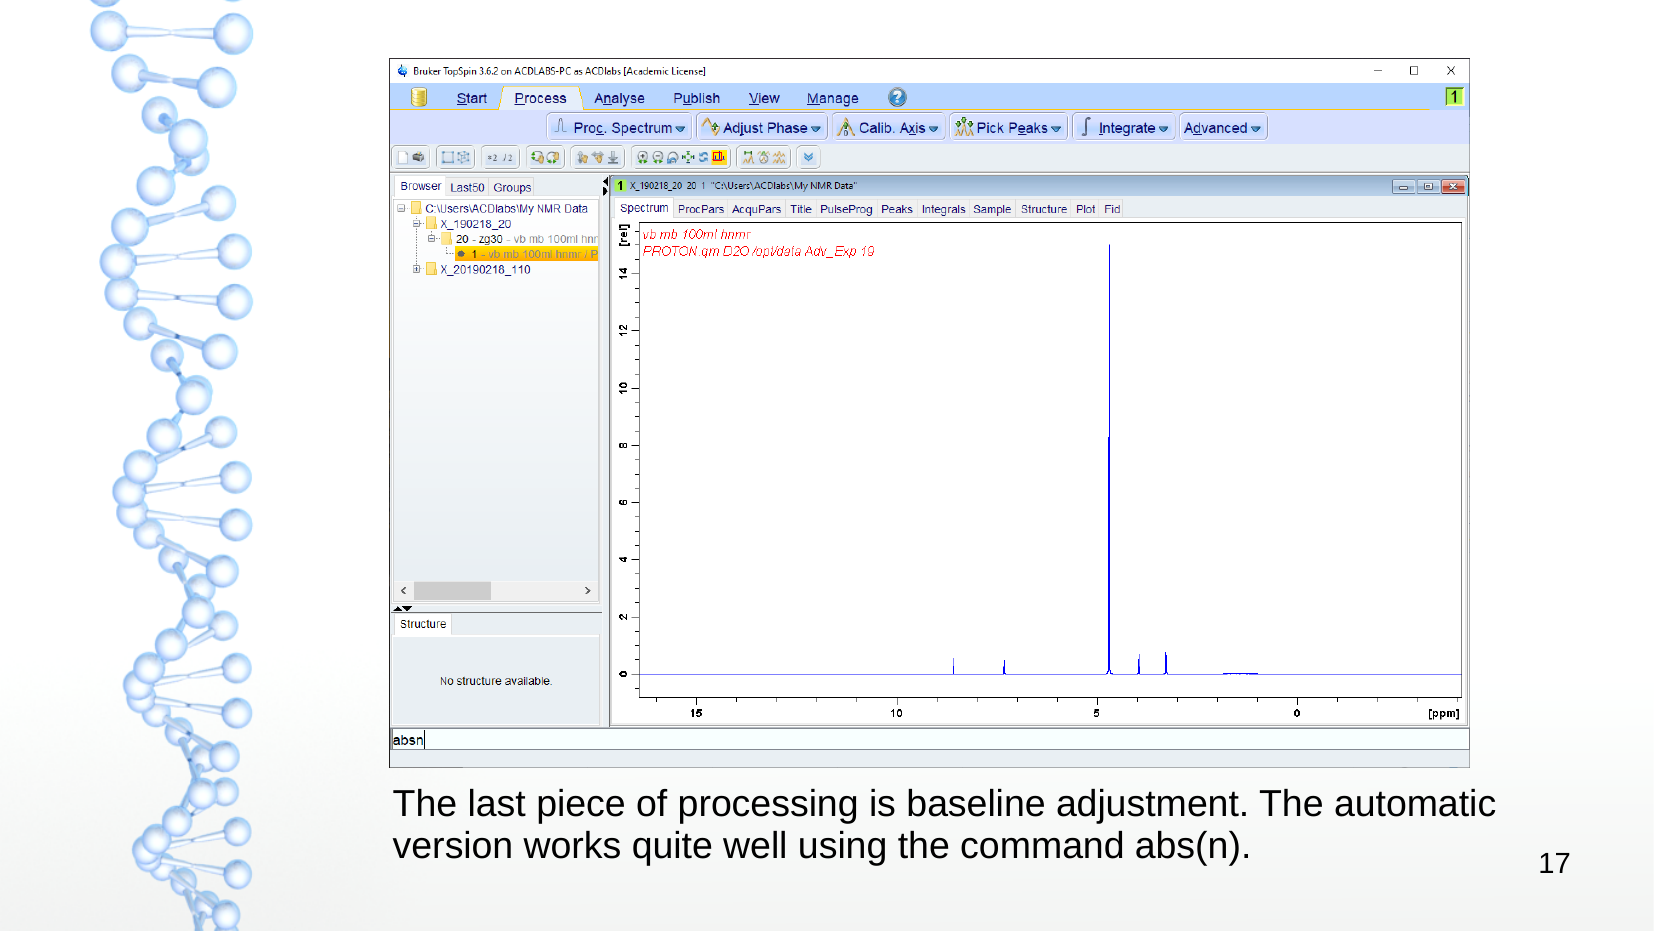

The last piece of processing is baseline adjustment. The automatic
version works quite well using the command abs(n).
17